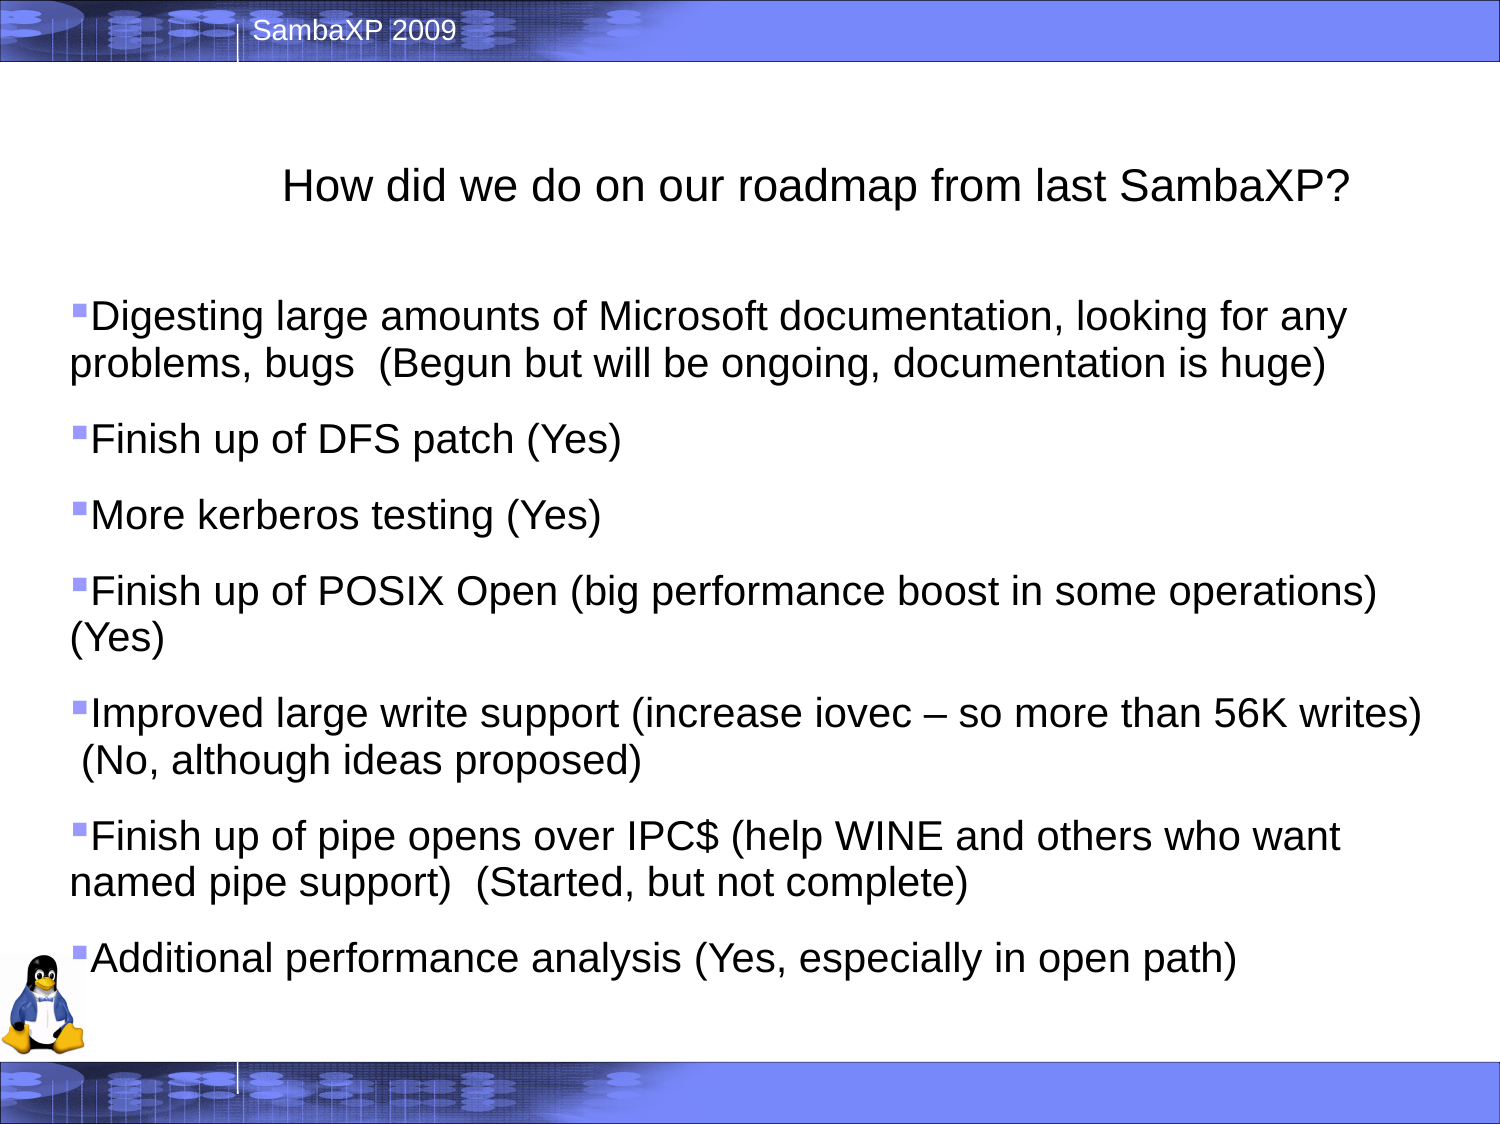

# How did we do on our roadmap from last SambaXP?
Digesting large amounts of Microsoft documentation, looking for any problems, bugs (Begun but will be ongoing, documentation is huge)
Finish up of DFS patch (Yes)
More kerberos testing (Yes)
Finish up of POSIX Open (big performance boost in some operations) (Yes)
Improved large write support (increase iovec – so more than 56K writes) (No, although ideas proposed)
Finish up of pipe opens over IPC$ (help WINE and others who want named pipe support) (Started, but not complete)
Additional performance analysis (Yes, especially in open path)